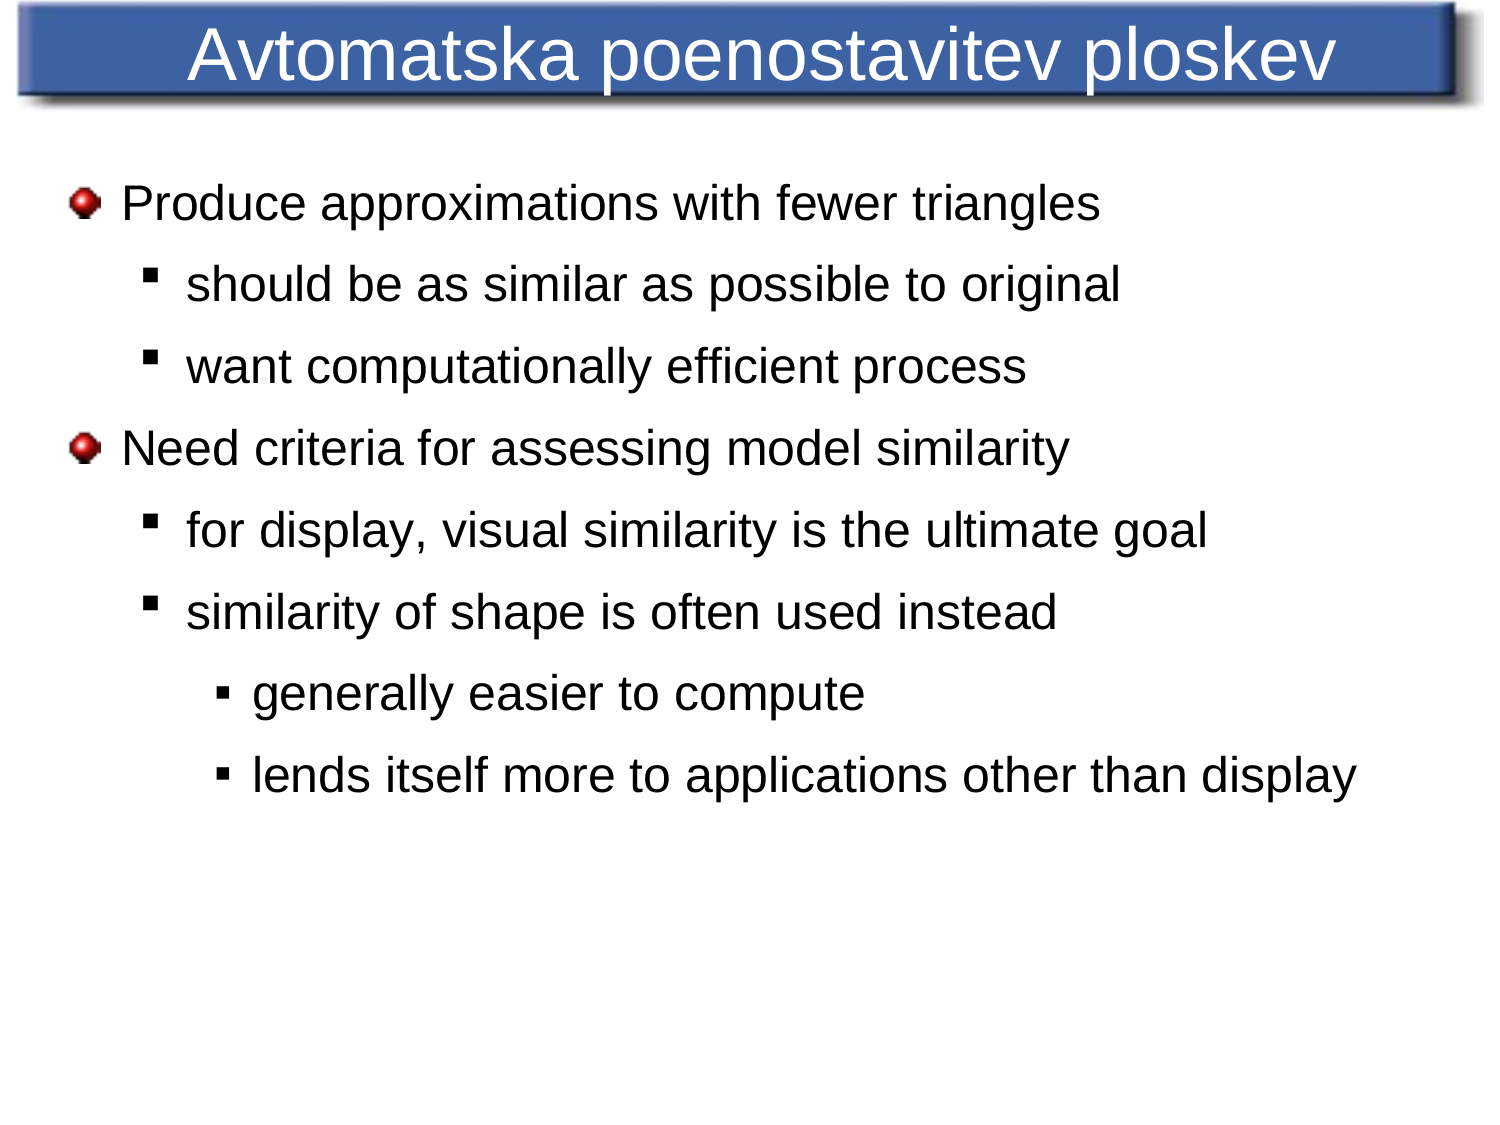

# Avtomatska poenostavitev ploskev
Produce approximations with fewer triangles
should be as similar as possible to original
want computationally efficient process
Need criteria for assessing model similarity
for display, visual similarity is the ultimate goal
similarity of shape is often used instead
generally easier to compute
lends itself more to applications other than display